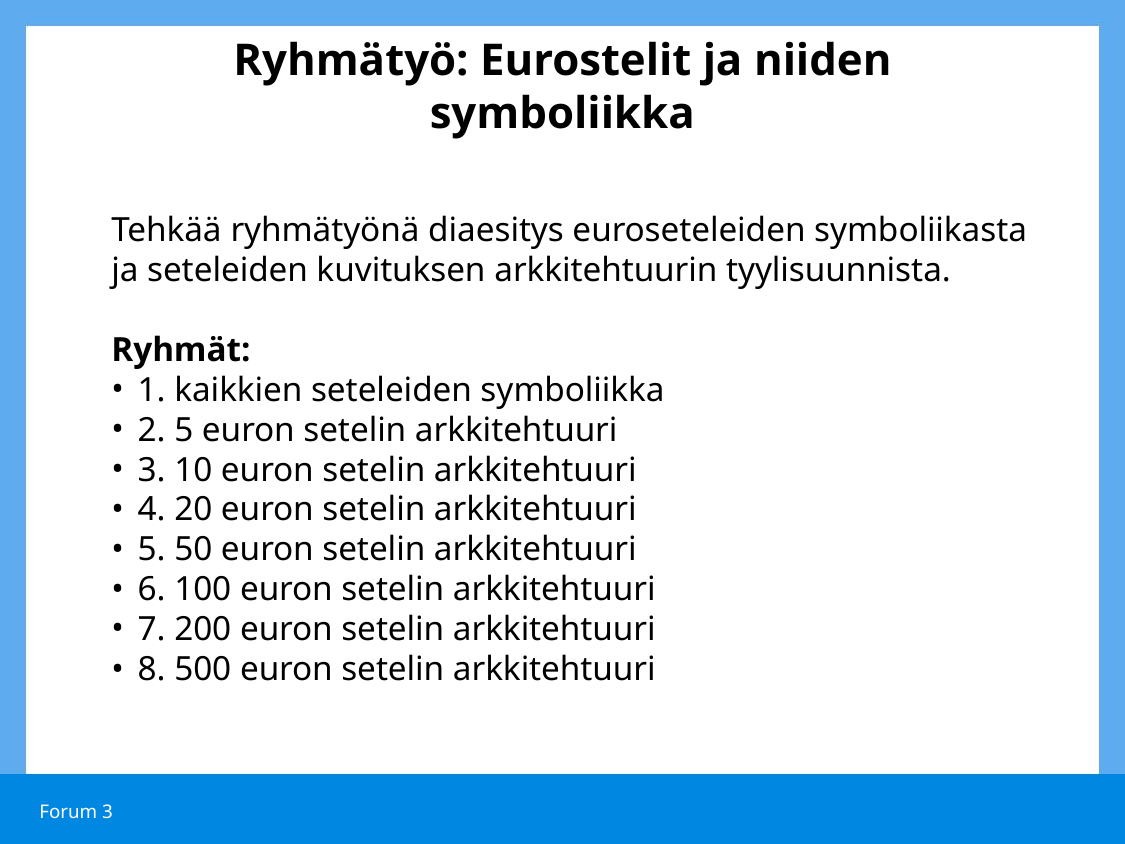

# Ryhmätyö: Eurostelit ja niiden symboliikka
Tehkää ryhmätyönä diaesitys euroseteleiden symboliikasta ja seteleiden kuvituksen arkkitehtuurin tyylisuunnista.
Ryhmät:
1. kaikkien seteleiden symboliikka
2. 5 euron setelin arkkitehtuuri
3. 10 euron setelin arkkitehtuuri
4. 20 euron setelin arkkitehtuuri
5. 50 euron setelin arkkitehtuuri
6. 100 euron setelin arkkitehtuuri
7. 200 euron setelin arkkitehtuuri
8. 500 euron setelin arkkitehtuuri